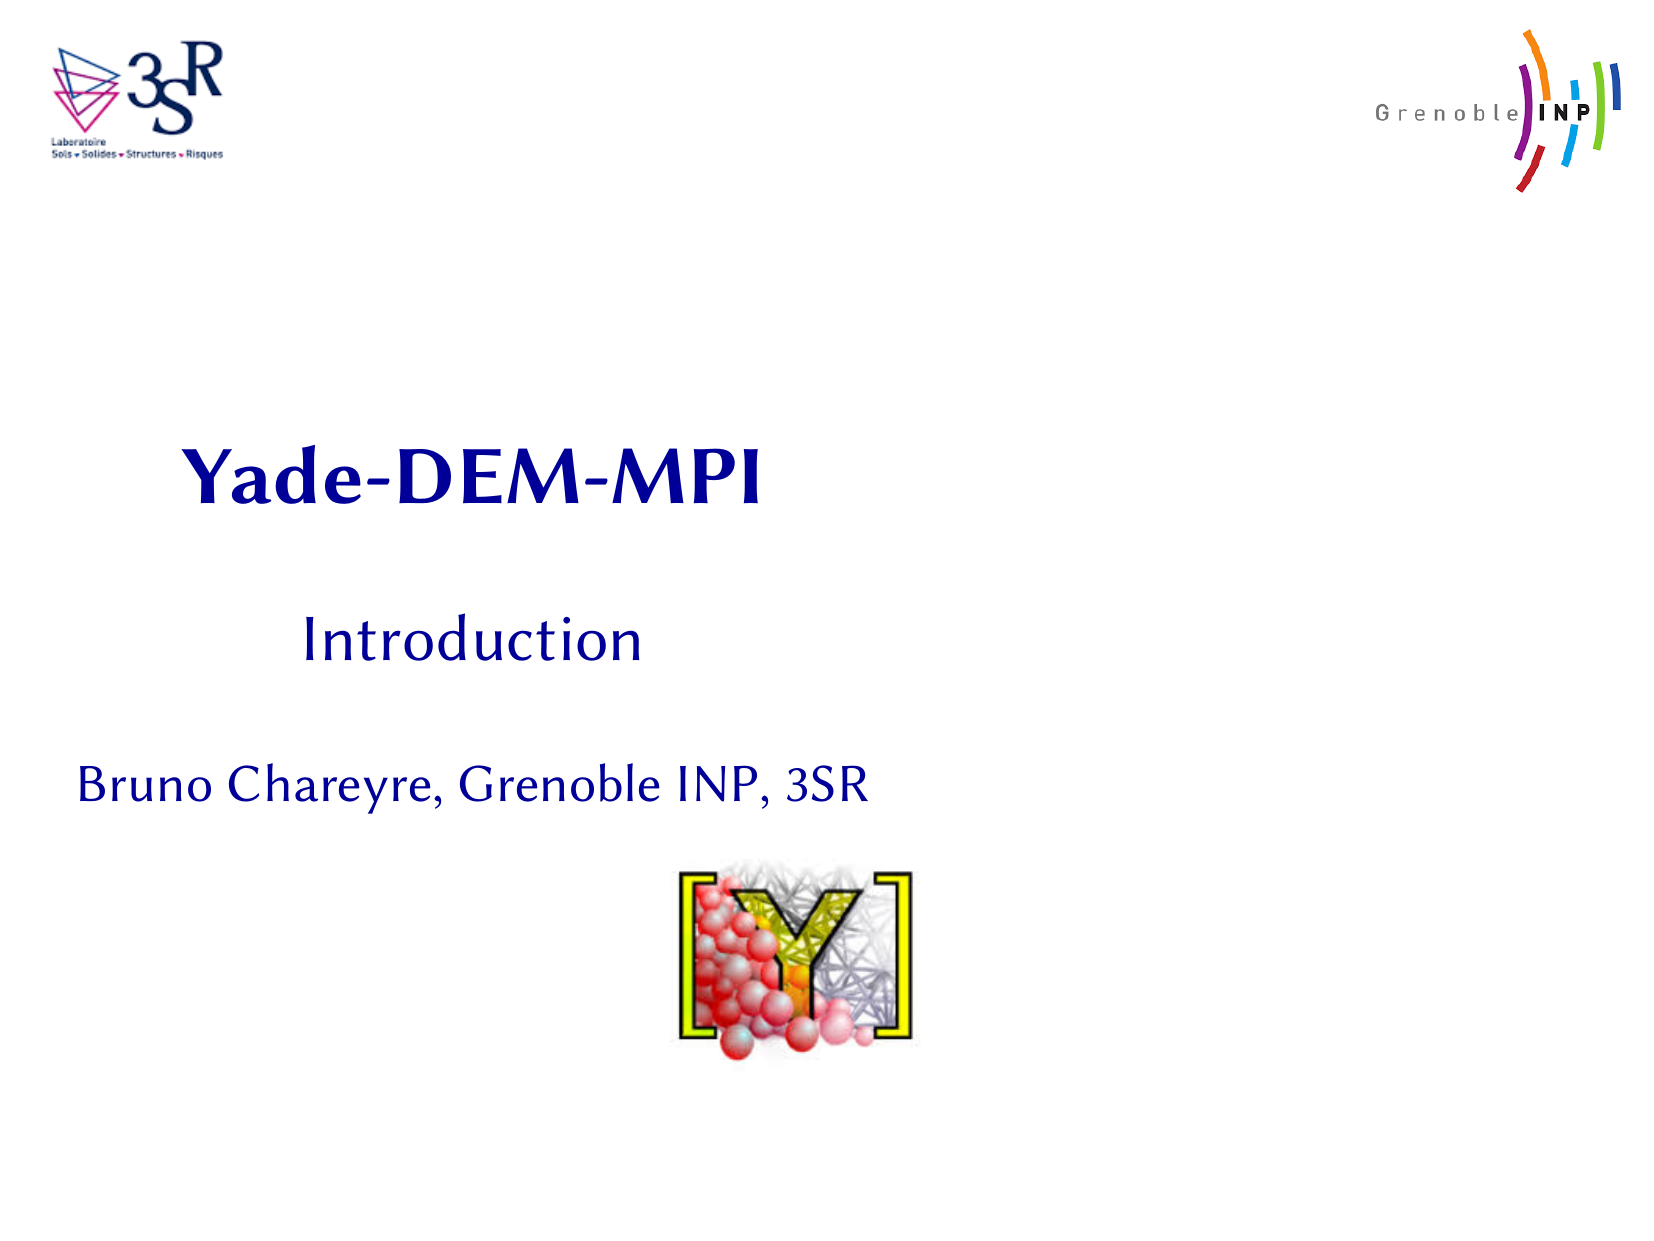

# Yade-DEM-MPI
Introduction
Bruno Chareyre, Grenoble INP, 3SR